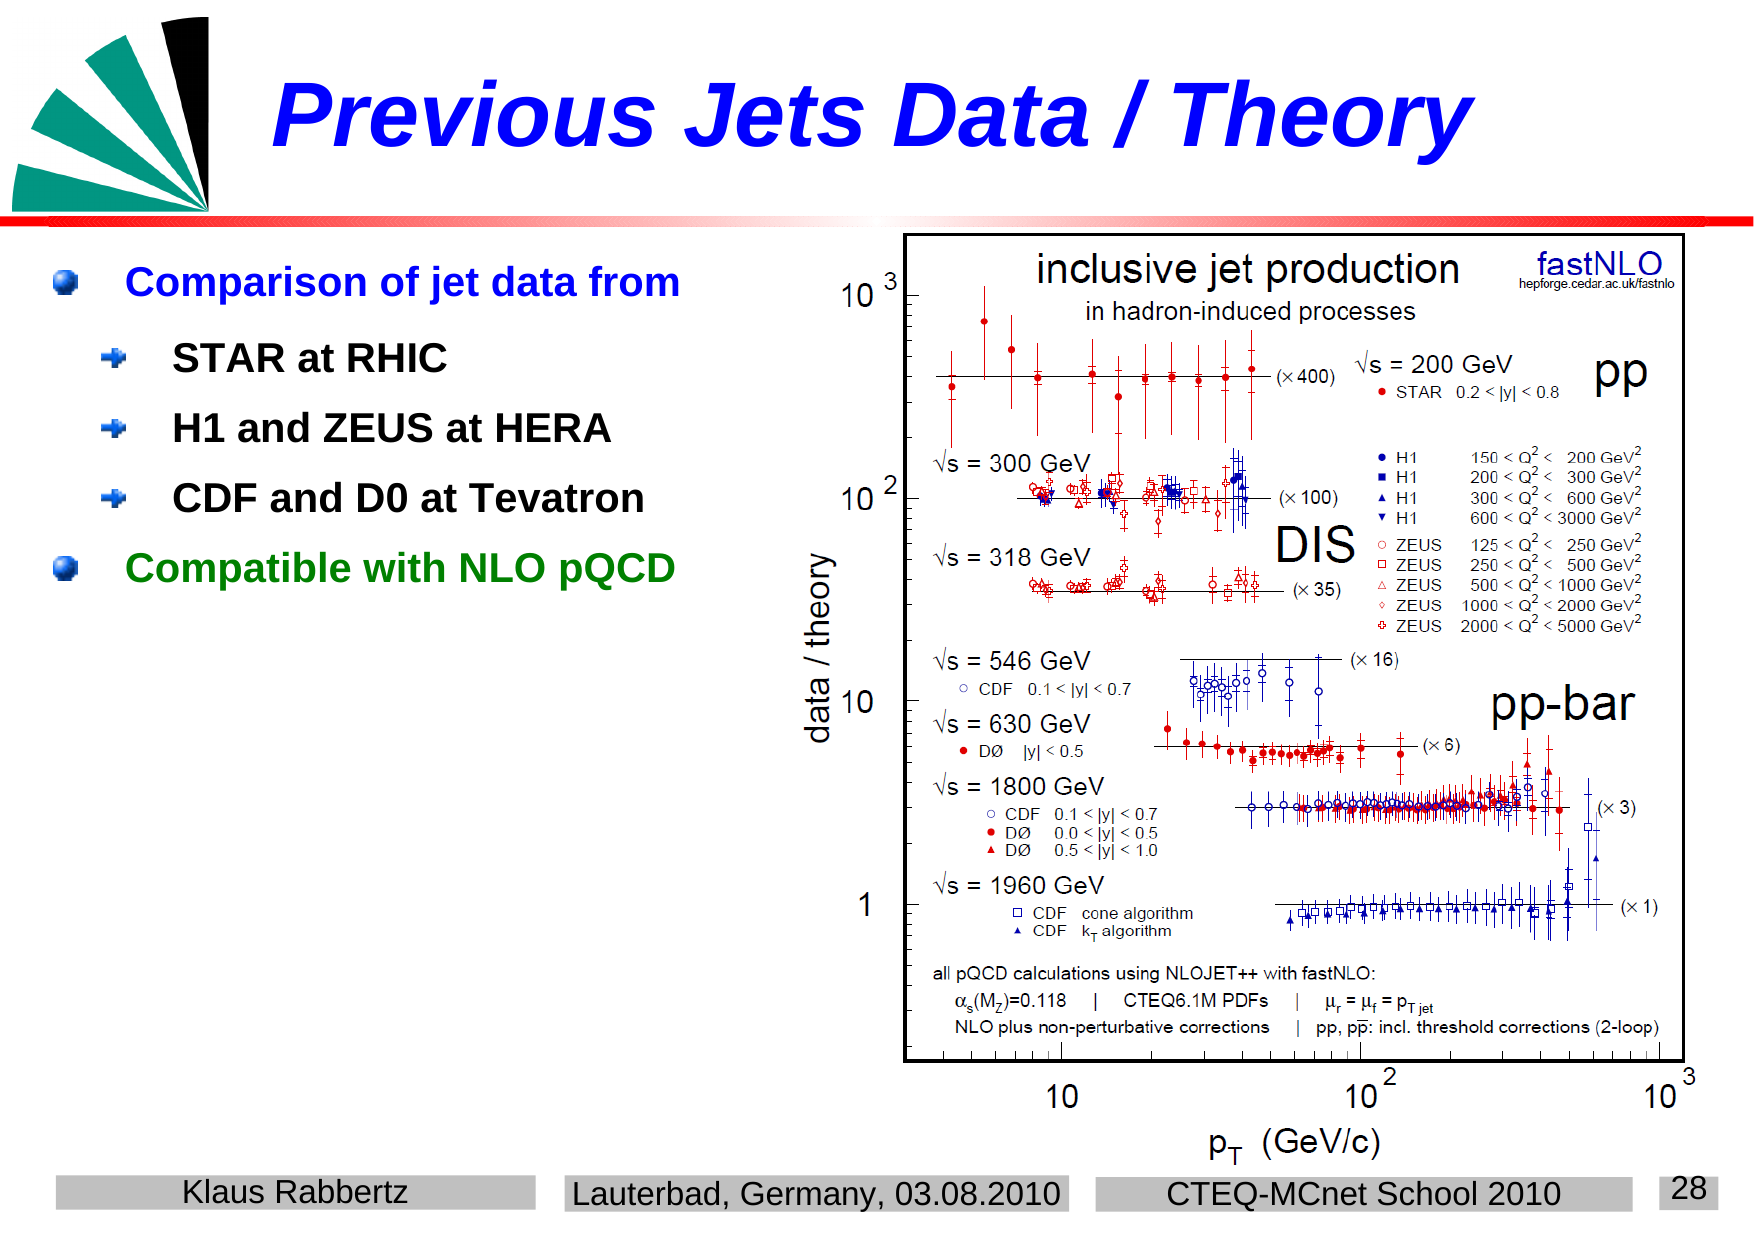

# Previous Jets Data / Theory
Comparison of jet data from
STAR at RHIC
H1 and ZEUS at HERA
CDF and D0 at Tevatron
Compatible with NLO pQCD